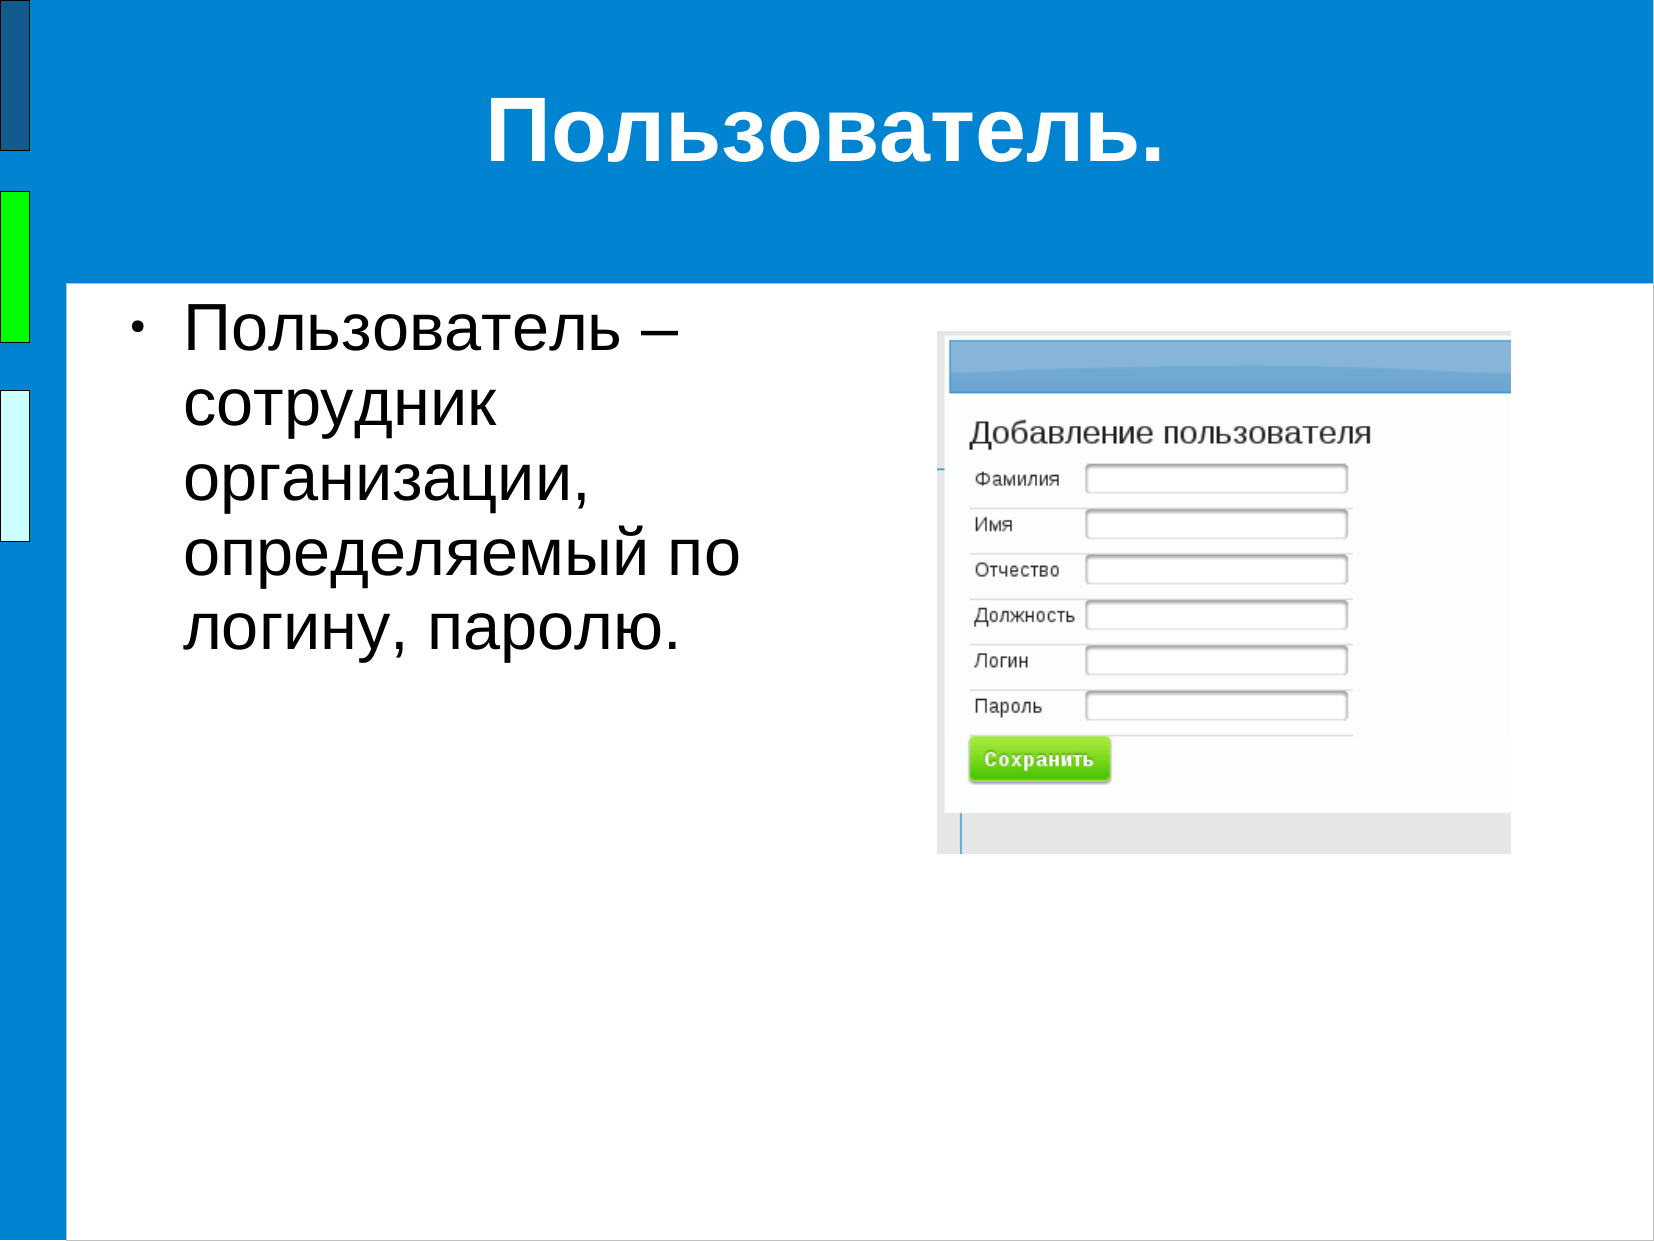

# Пользователь.
Пользователь – сотрудник организации, определяемый по логину, паролю.
ООО "Альфа-Интегрум", 2013г.